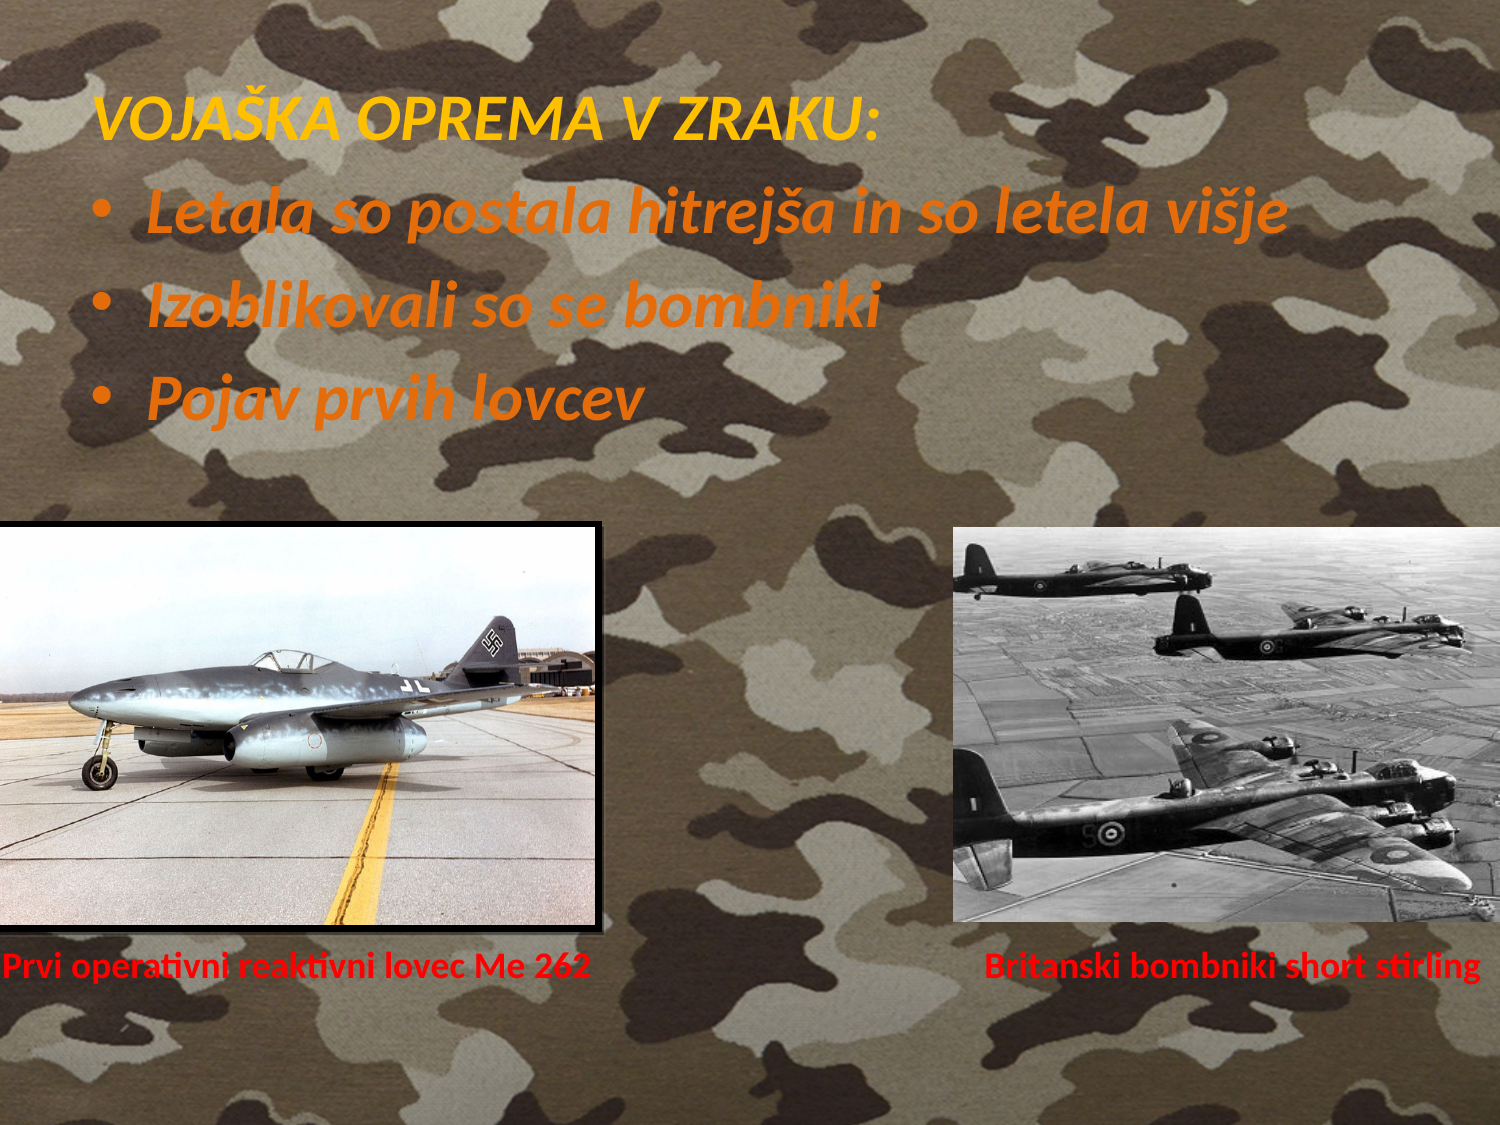

# VOJAŠKA OPREMA V ZRAKU:
Letala so postala hitrejša in so letela višje
Izoblikovali so se bombniki
Pojav prvih lovcev
Prvi operativni reaktivni lovec Me 262
Britanski bombniki short stirling